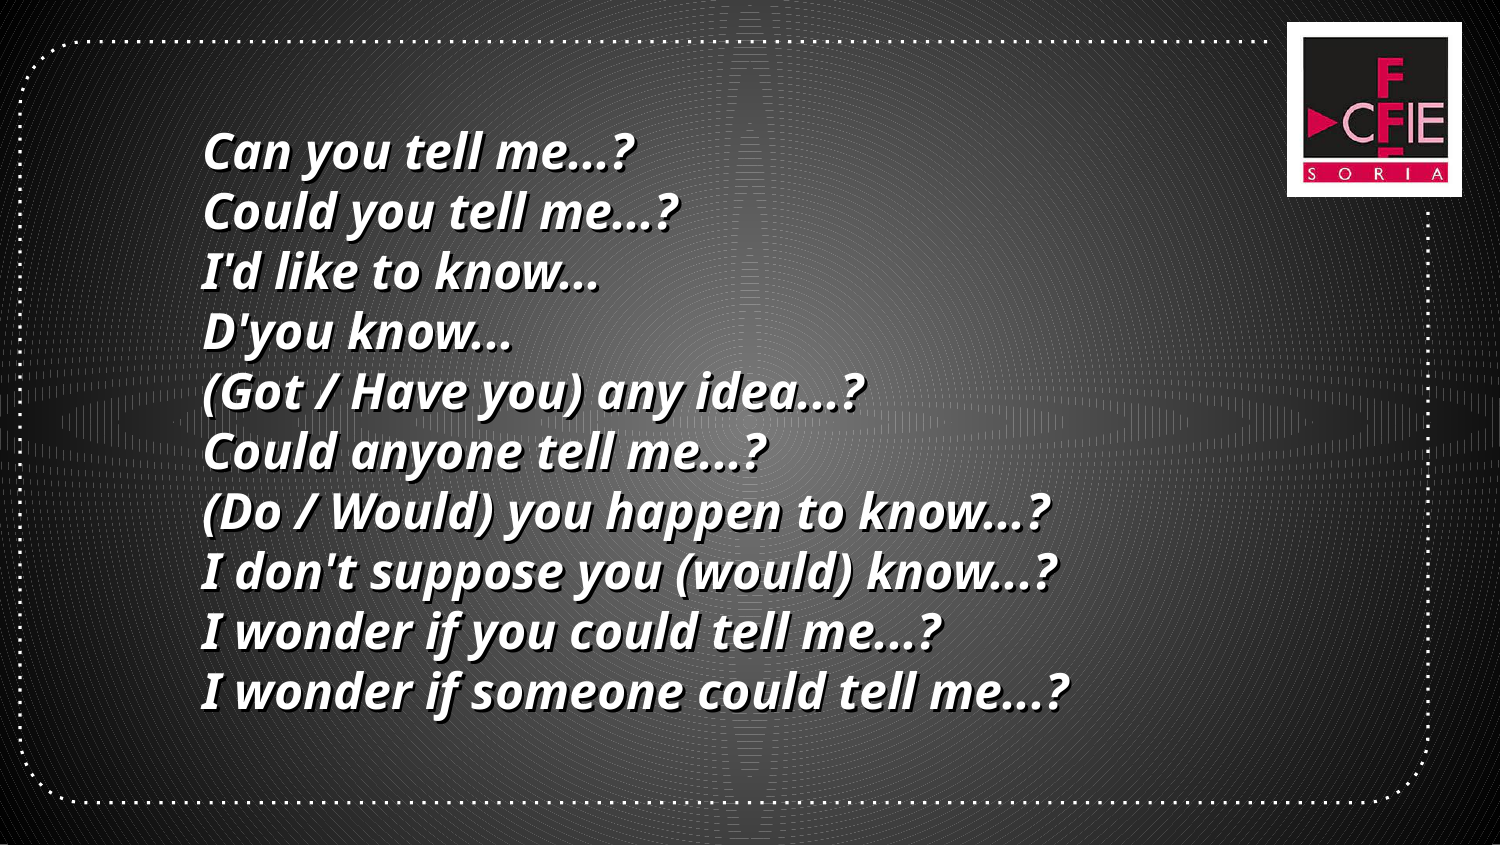

Can you tell me...?
Could you tell me...?
I'd like to know...
D'you know...
(Got / Have you) any idea...?
Could anyone tell me...?
(Do / Would) you happen to know...?
I don't suppose you (would) know...?
I wonder if you could tell me...?
I wonder if someone could tell me...?